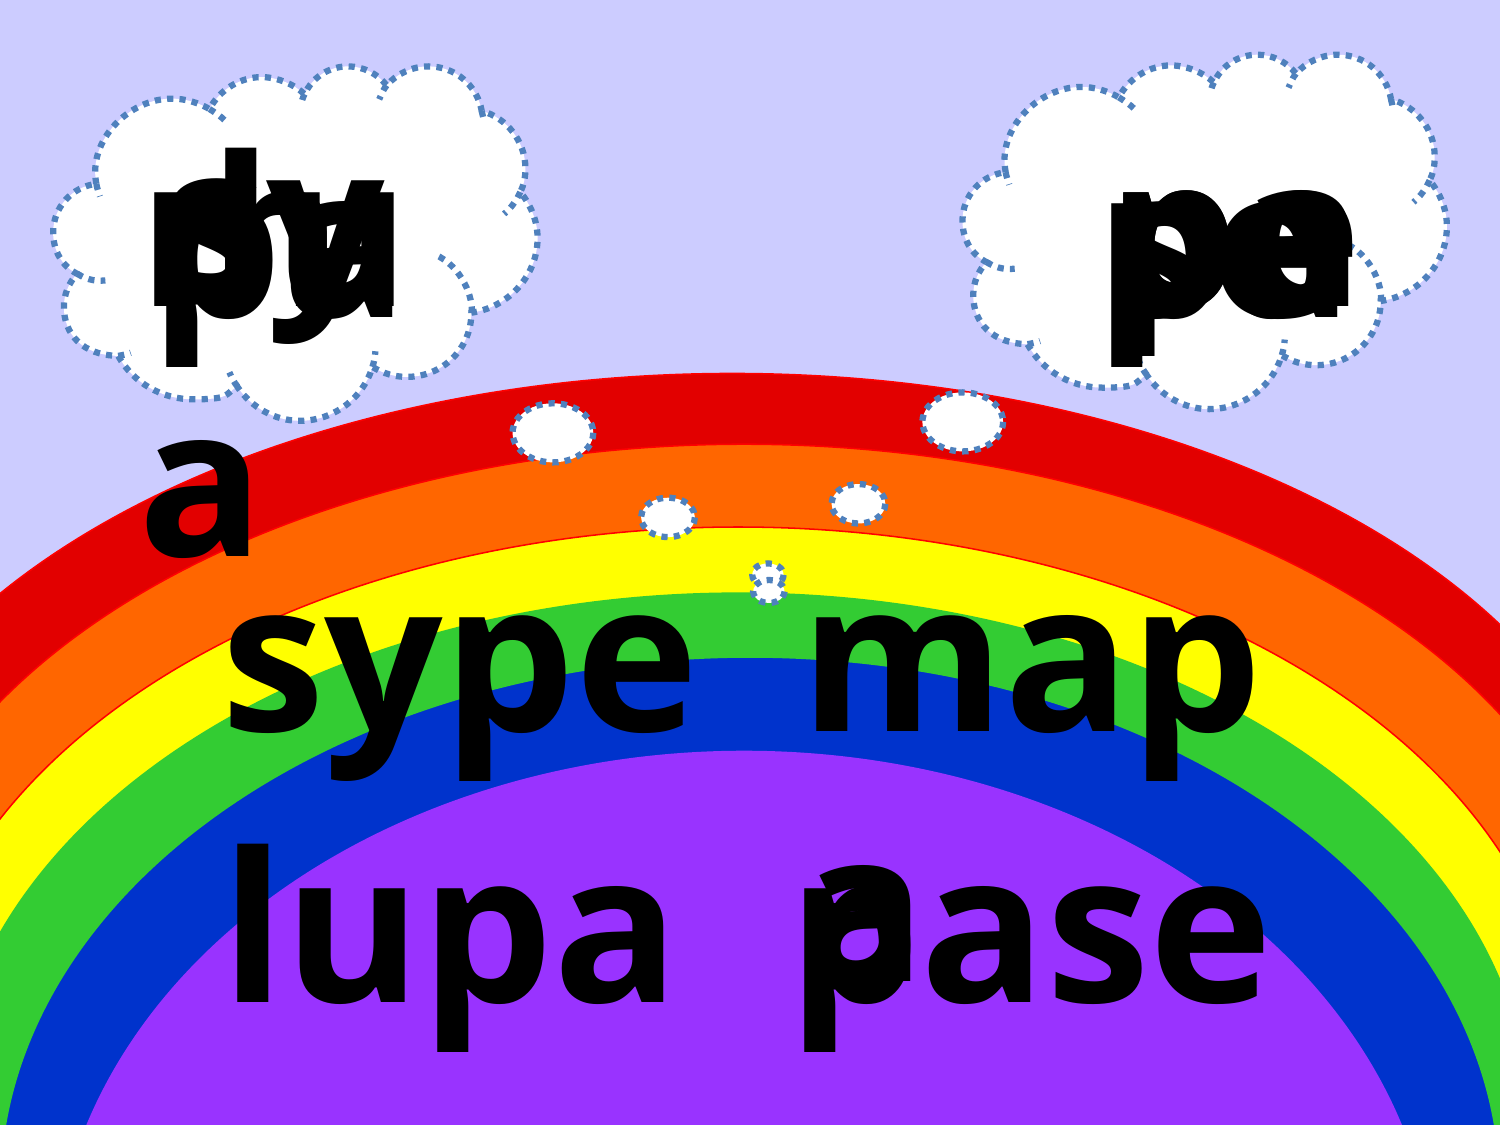

sy
ma
lu
pe
pa
pa
pa
se
sype
mapa
lupa
pase